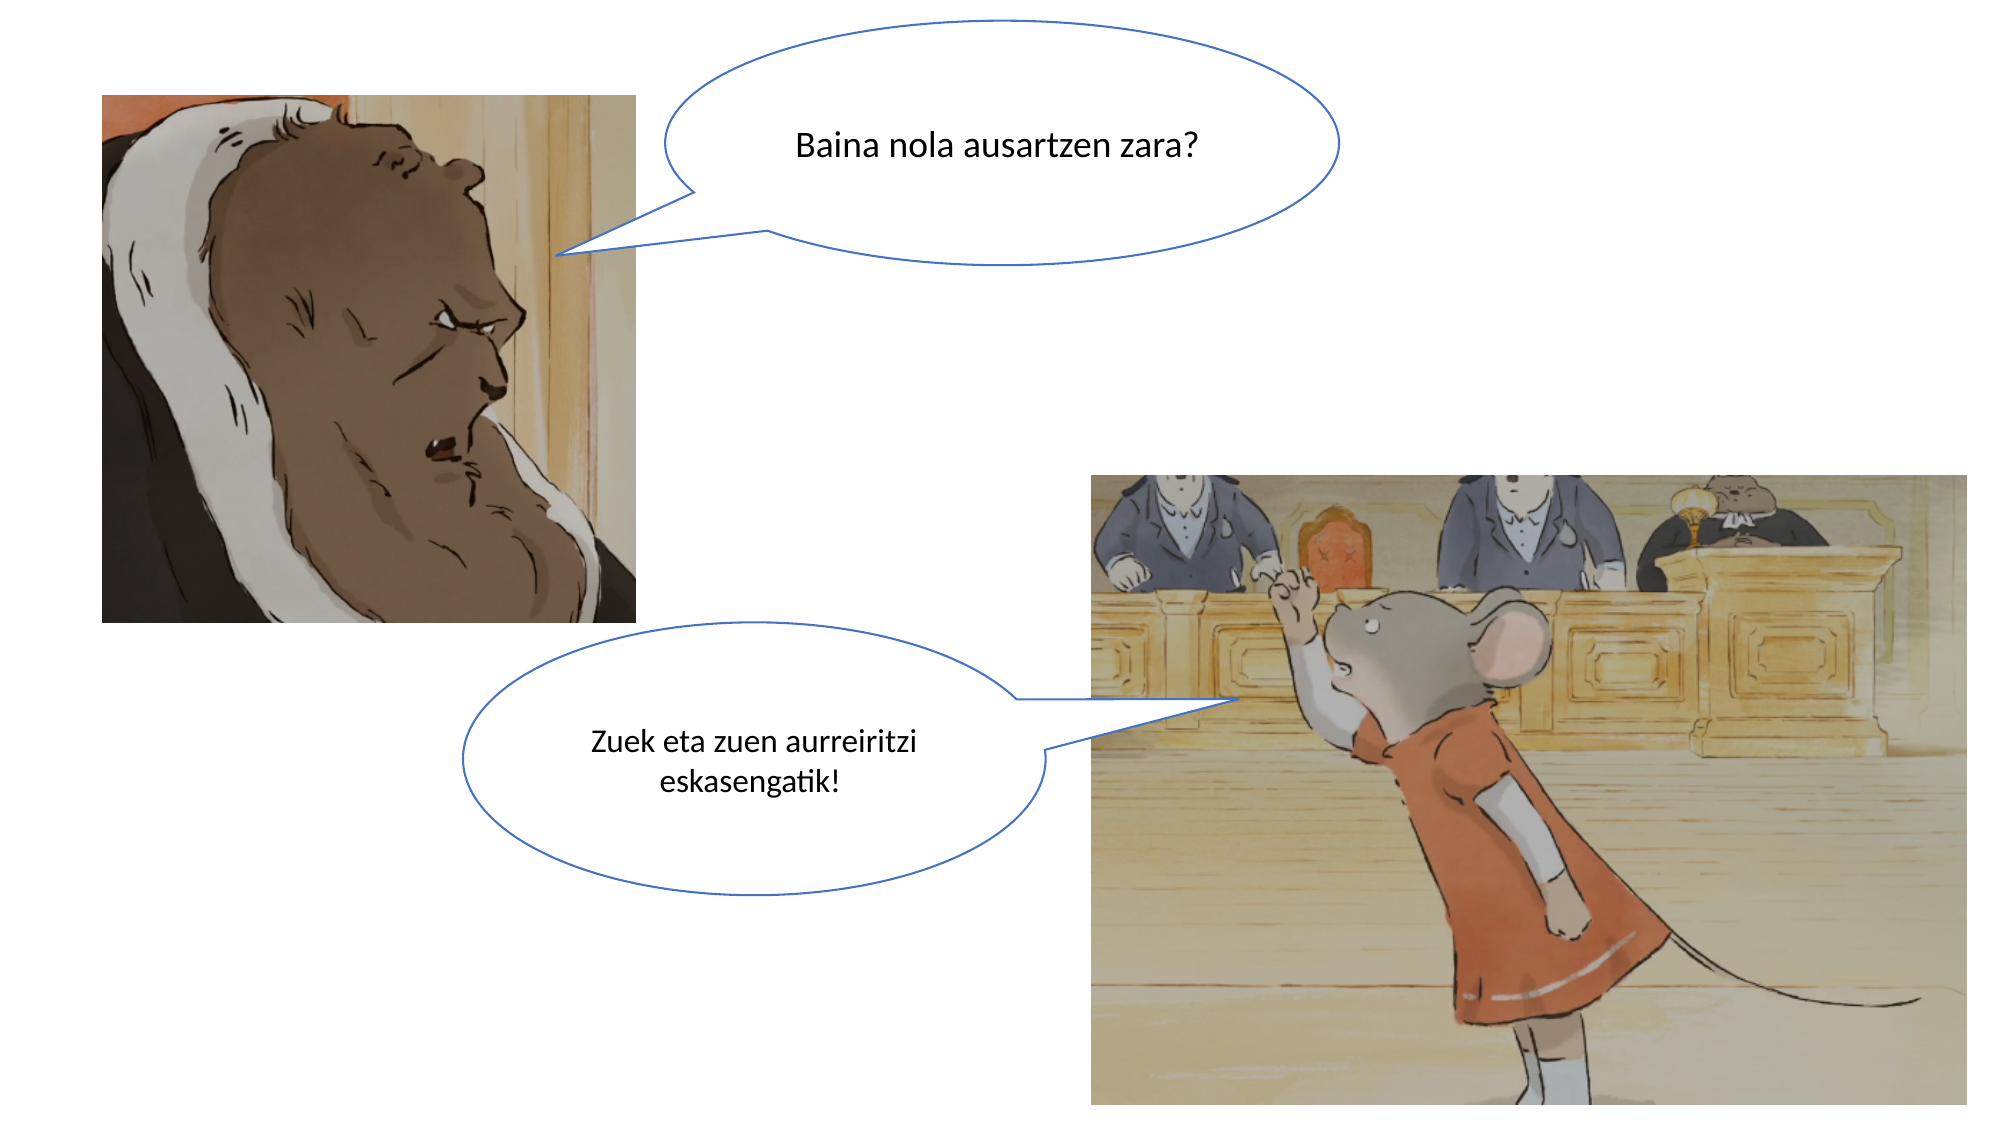

Baina nola ausartzen zara?
Zuek eta zuen aurreiritzi eskasengatik!